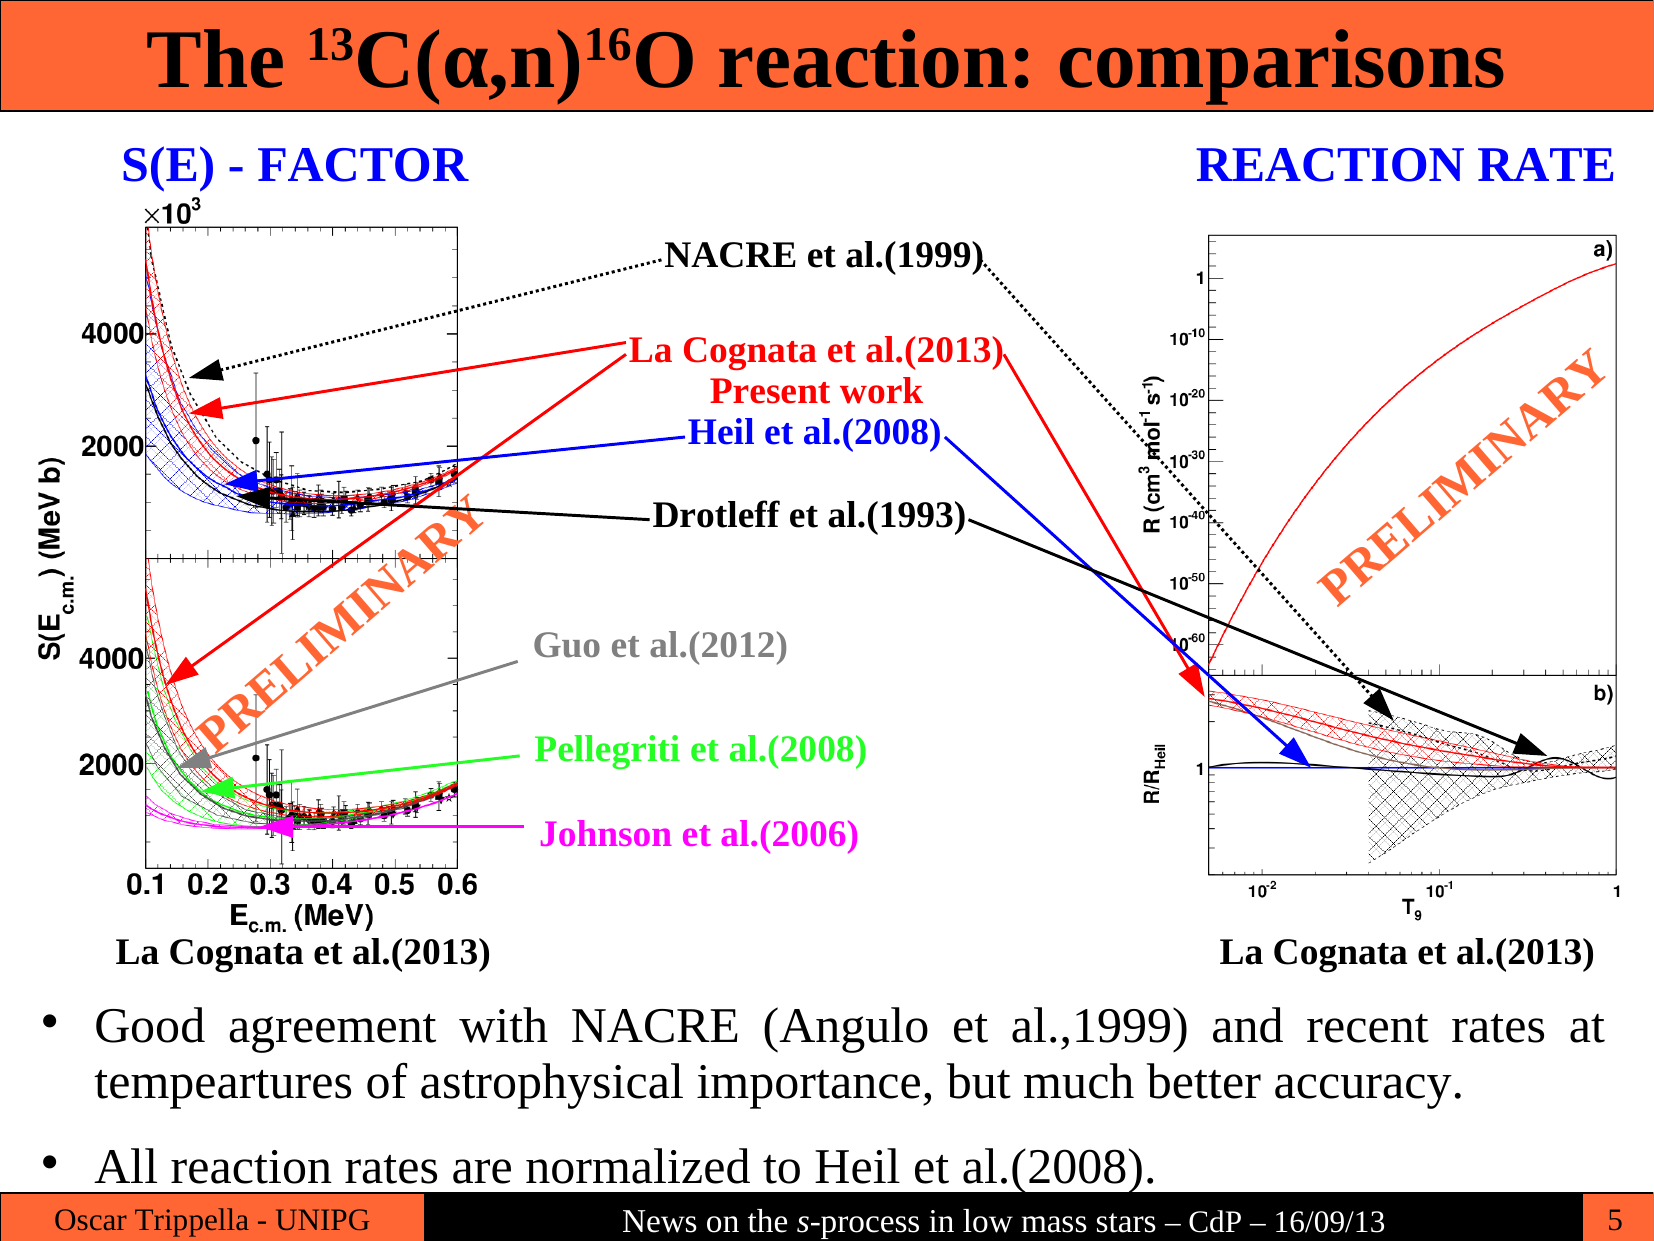

The 13C(α,n)16O reaction: comparisons
# Good agreement with NACRE (Angulo et al.,1999) and recent rates at tempeartures of astrophysical importance, but much better accuracy.
All reaction rates are normalized to Heil et al.(2008).
S(E) - FACTOR
REACTION RATE
NACRE et al.(1999)
La Cognata et al.(2013)
Present work
Heil et al.(2008)
PRELIMINARY
Drotleff et al.(1993)
PRELIMINARY
Guo et al.(2012)
Pellegriti et al.(2008)
Johnson et al.(2006)
La Cognata et al.(2013)
La Cognata et al.(2013)
Oscar Trippella - UNIPG
News on the s-process in low mass stars – CdP – 16/09/13
5